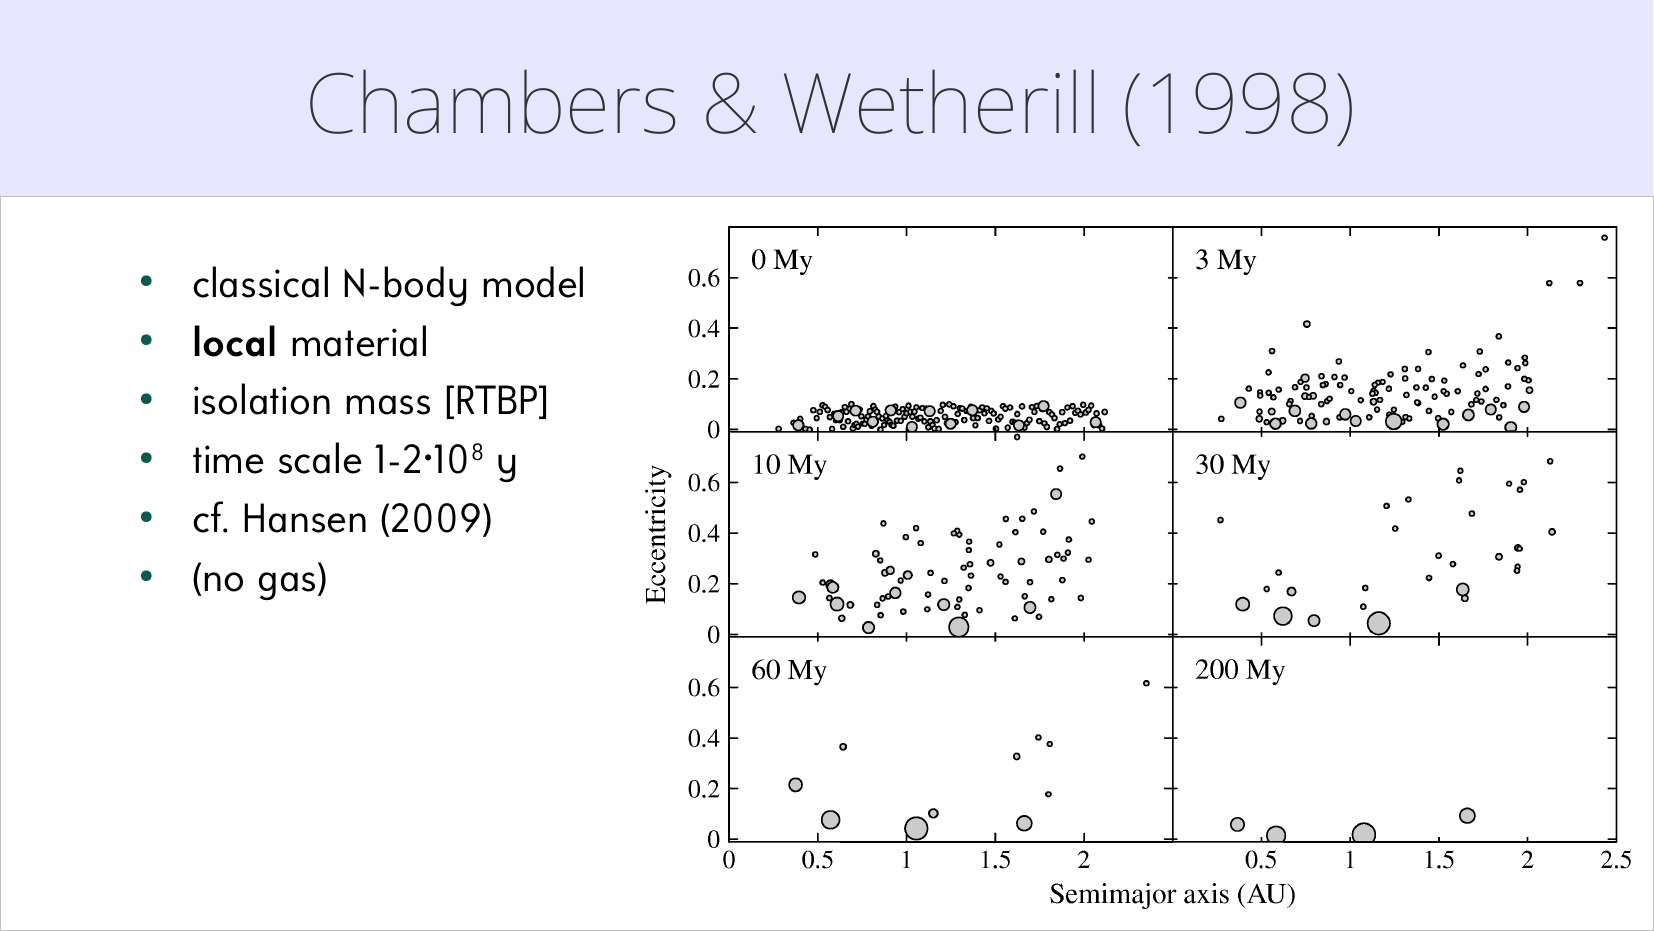

# Chambers & Wetherill (1998)
classical N-body model
local material
isolation mass [RTBP]
time scale 1-2∙108 y
cf. Hansen (2009)
(no gas)